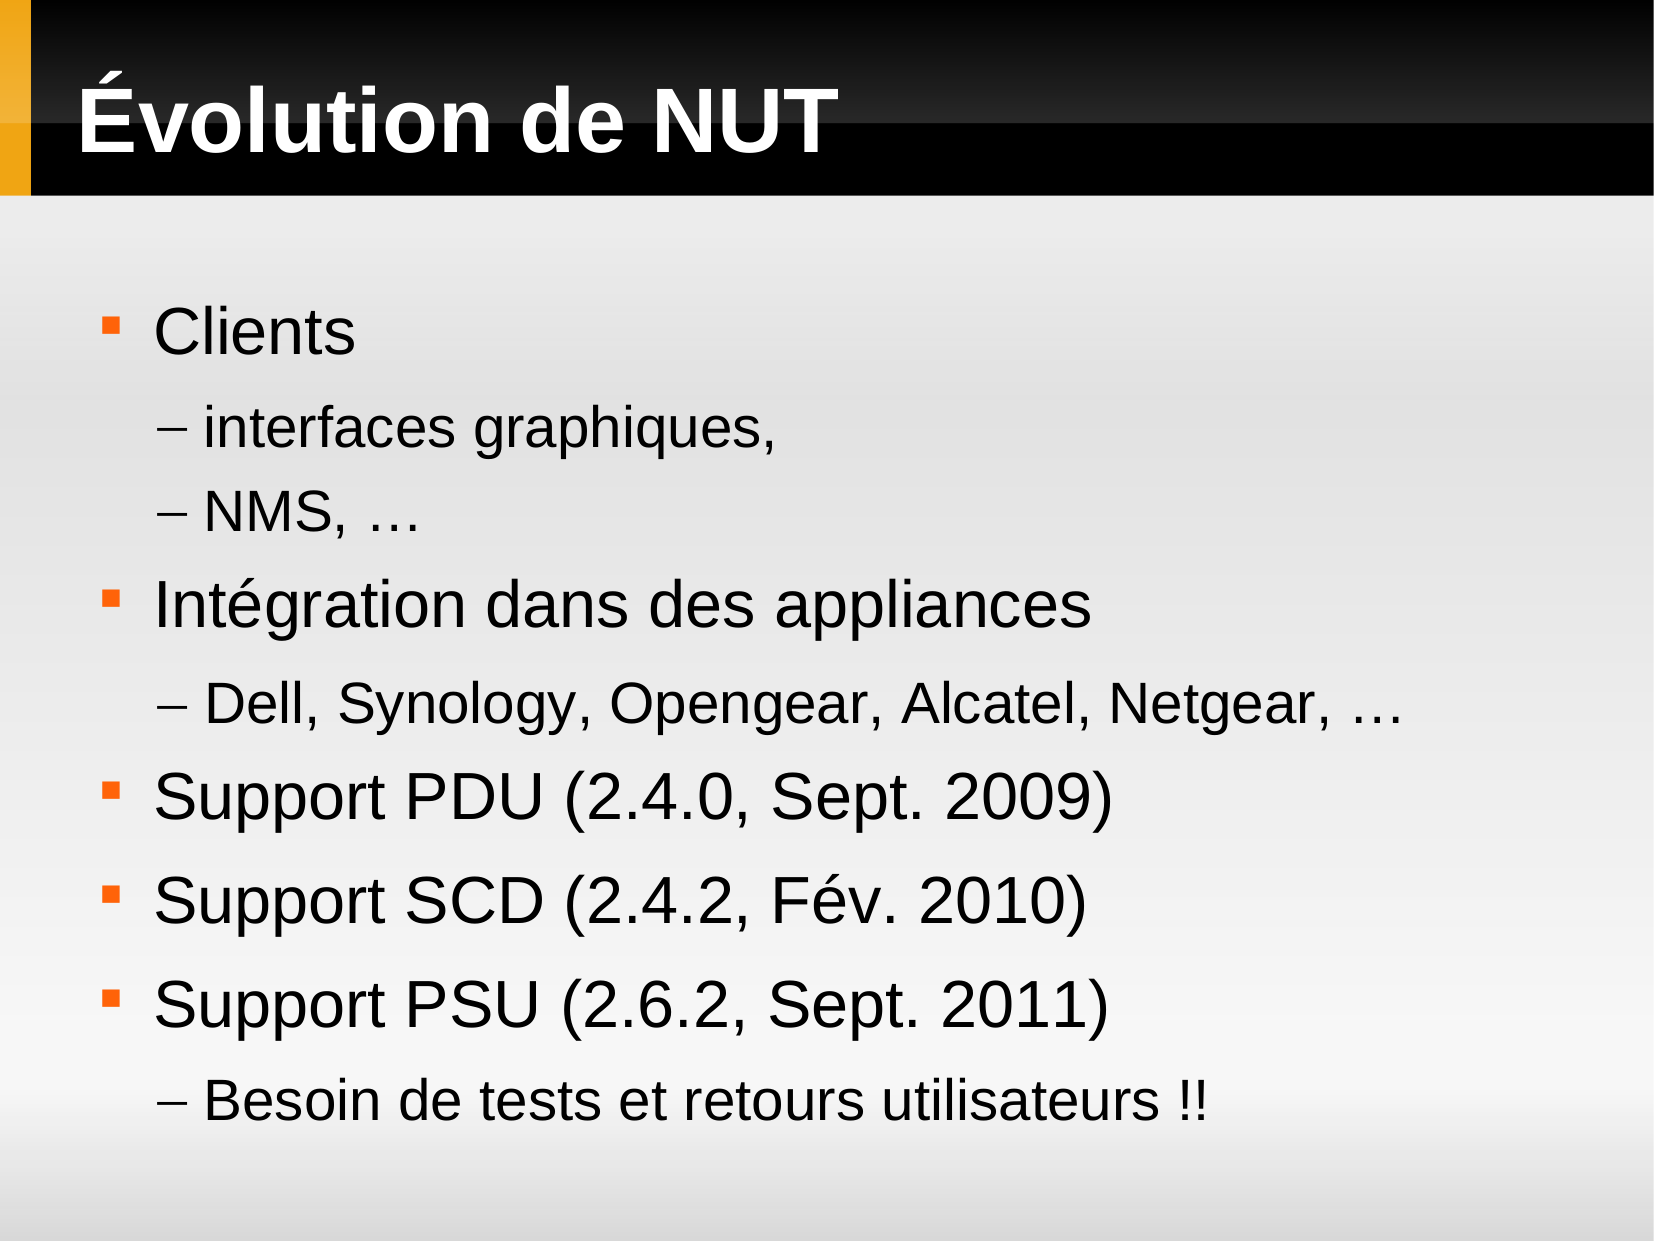

# Évolution de NUT
Clients
interfaces graphiques,
NMS, …
Intégration dans des appliances
Dell, Synology, Opengear, Alcatel, Netgear, …
Support PDU (2.4.0, Sept. 2009)
Support SCD (2.4.2, Fév. 2010)
Support PSU (2.6.2, Sept. 2011)
Besoin de tests et retours utilisateurs !!